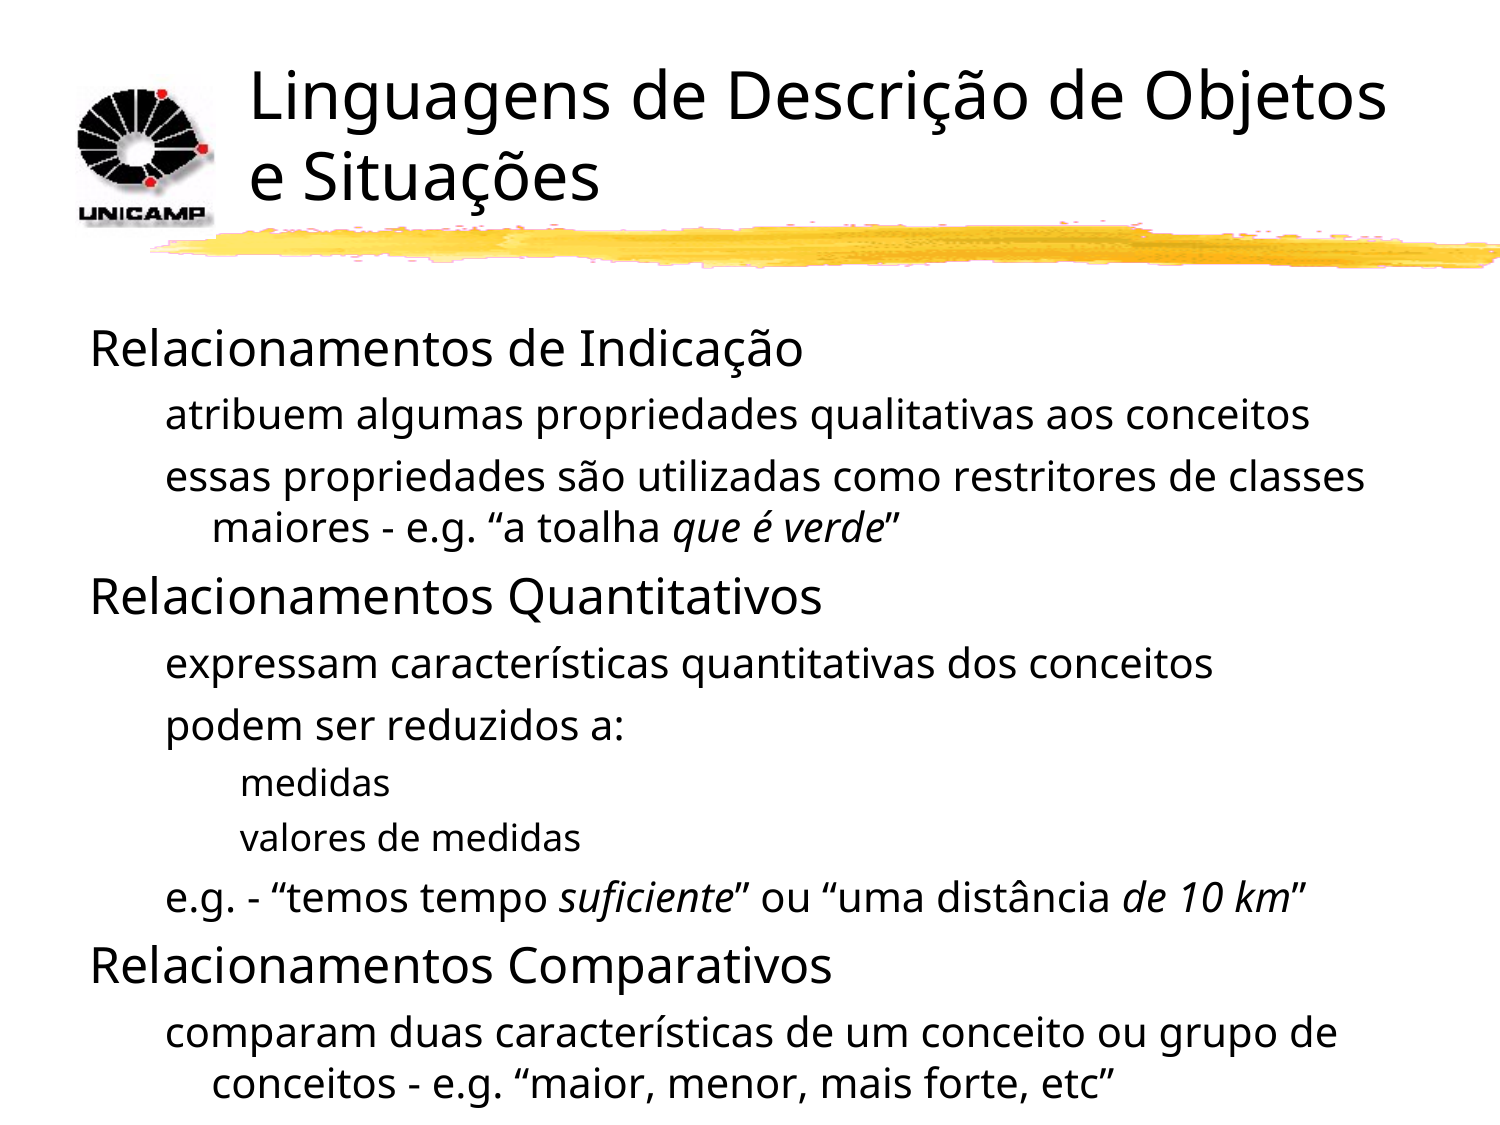

# Linguagens de Descrição de Objetos e Situações
Relacionamentos de Indicação
atribuem algumas propriedades qualitativas aos conceitos
essas propriedades são utilizadas como restritores de classes maiores - e.g. “a toalha que é verde”
Relacionamentos Quantitativos
expressam características quantitativas dos conceitos
podem ser reduzidos a:
medidas
valores de medidas
e.g. - “temos tempo suficiente” ou “uma distância de 10 km”
Relacionamentos Comparativos
comparam duas características de um conceito ou grupo de conceitos - e.g. “maior, menor, mais forte, etc”